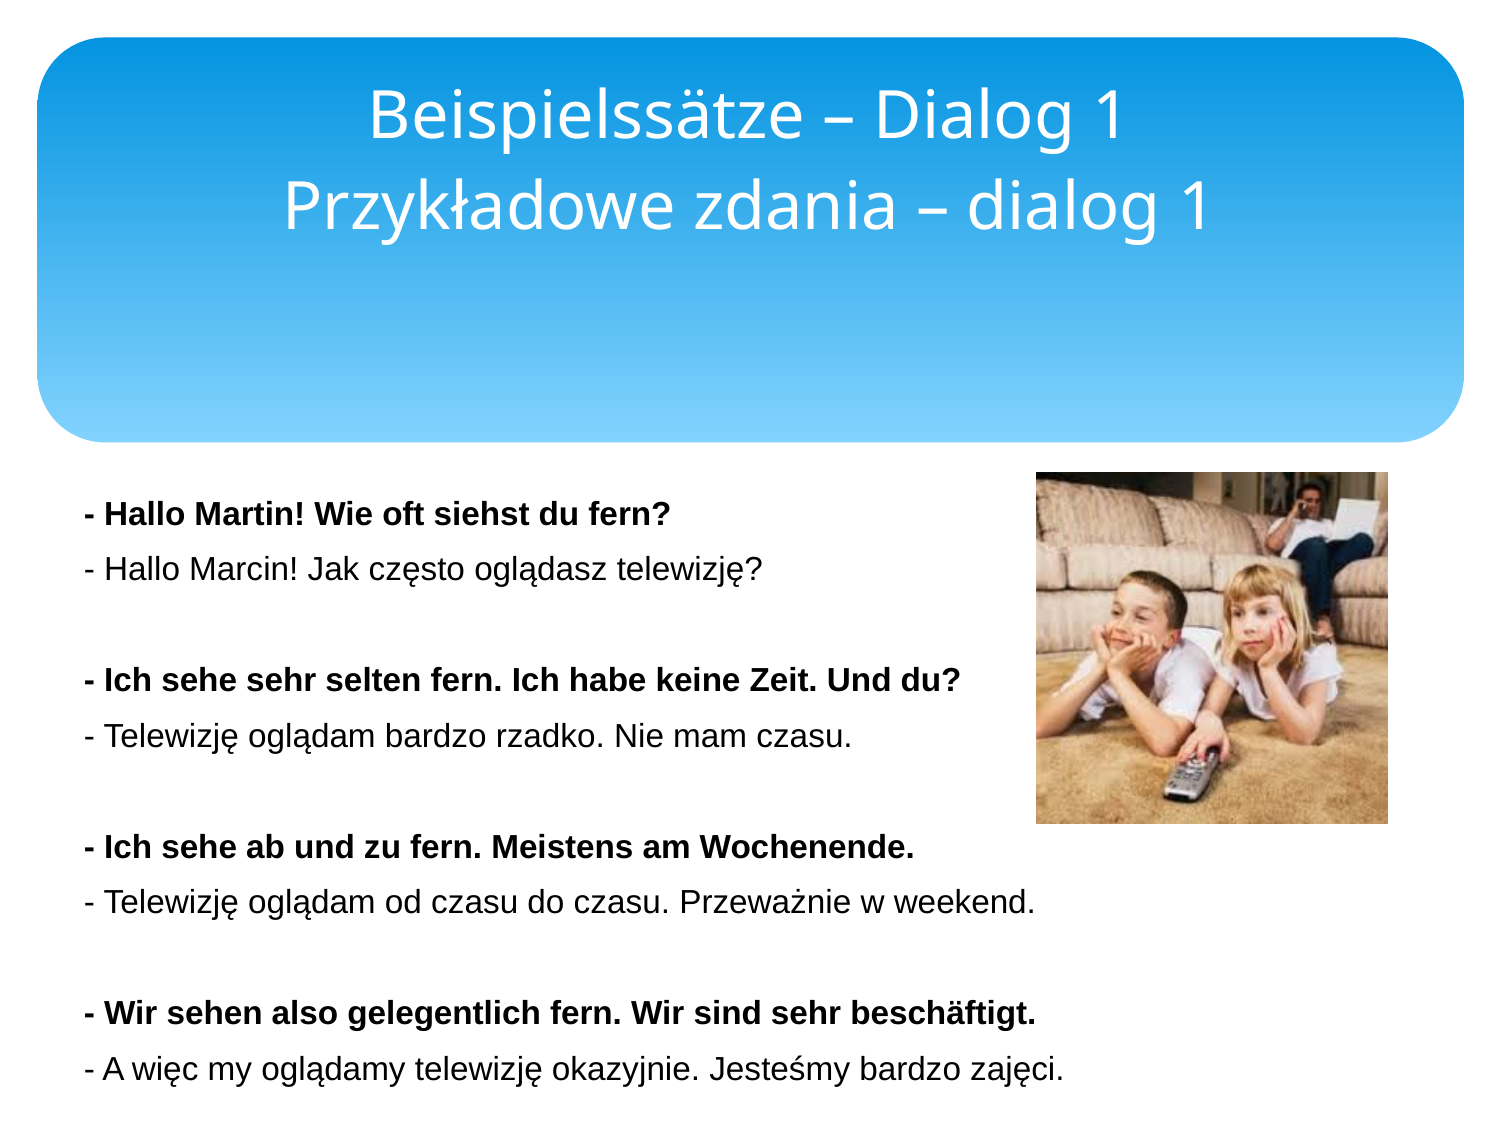

# Beispielssätze – Dialog 1 Przykładowe zdania – dialog 1
- Hallo Martin! Wie oft siehst du fern?
- Hallo Marcin! Jak często oglądasz telewizję?
- Ich sehe sehr selten fern. Ich habe keine Zeit. Und du?
- Telewizję oglądam bardzo rzadko. Nie mam czasu.
- Ich sehe ab und zu fern. Meistens am Wochenende.
- Telewizję oglądam od czasu do czasu. Przeważnie w weekend.
- Wir sehen also gelegentlich fern. Wir sind sehr beschäftigt.
- A więc my oglądamy telewizję okazyjnie. Jesteśmy bardzo zajęci.